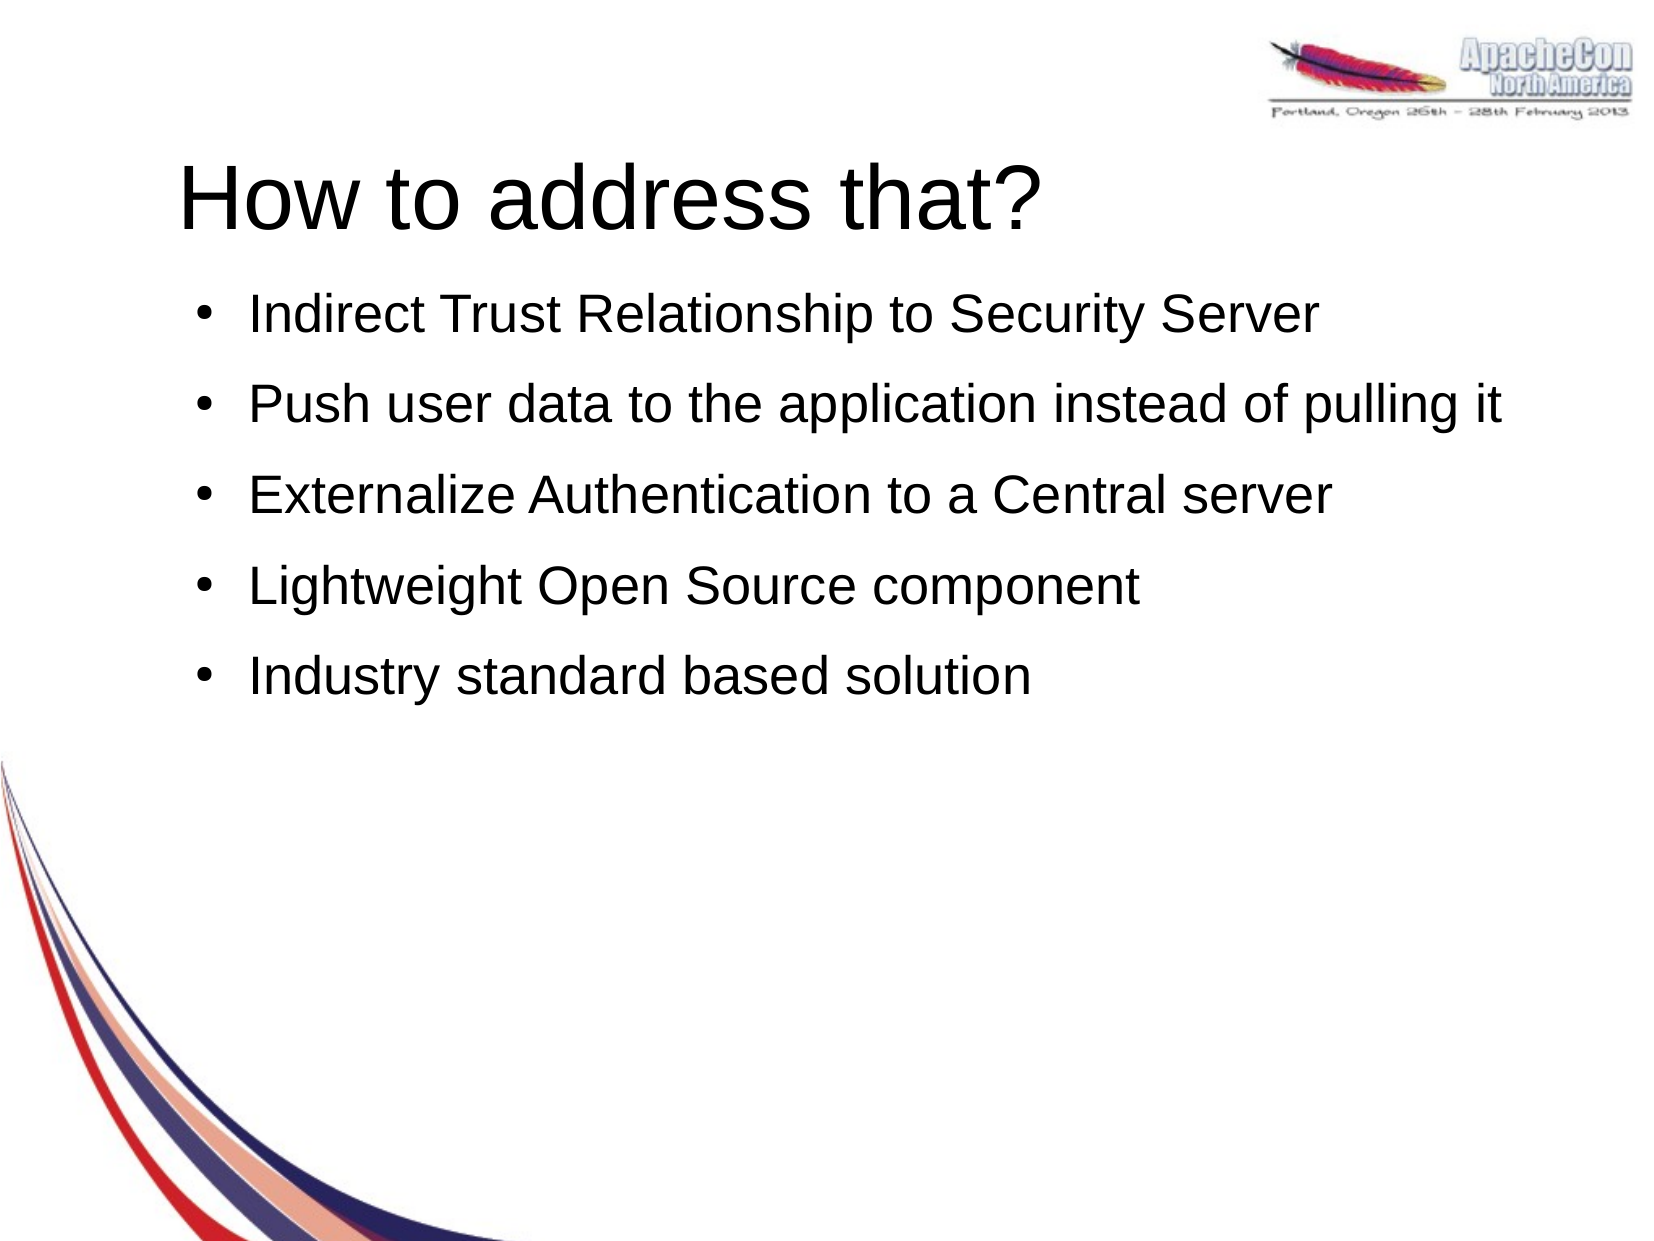

# How to address that?
Indirect Trust Relationship to Security Server
Push user data to the application instead of pulling it
Externalize Authentication to a Central server
Lightweight Open Source component
Industry standard based solution